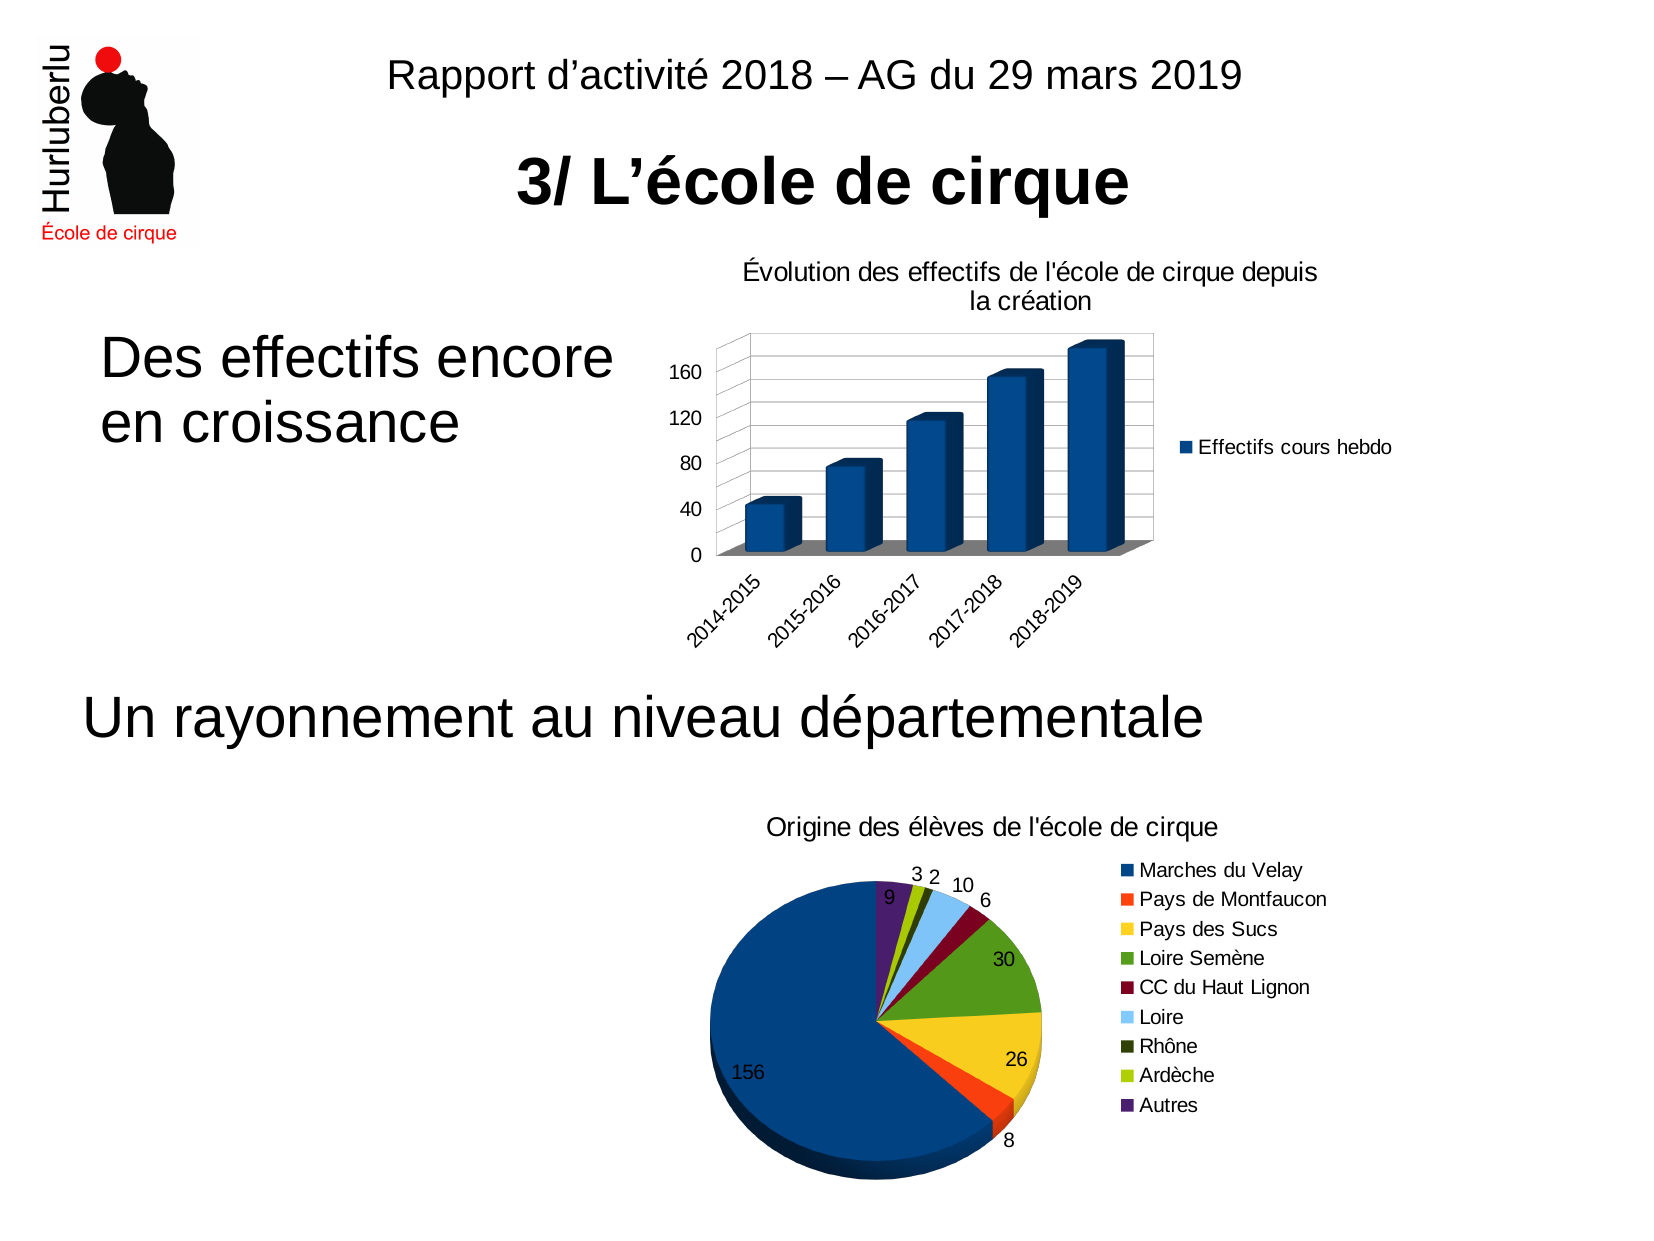

# Rapport d’activité 2018 – AG du 29 mars 2019 3/ L’école de cirque
[unsupported chart]
Des effectifs encore
en croissance
Un rayonnement au niveau départementale
[unsupported chart]